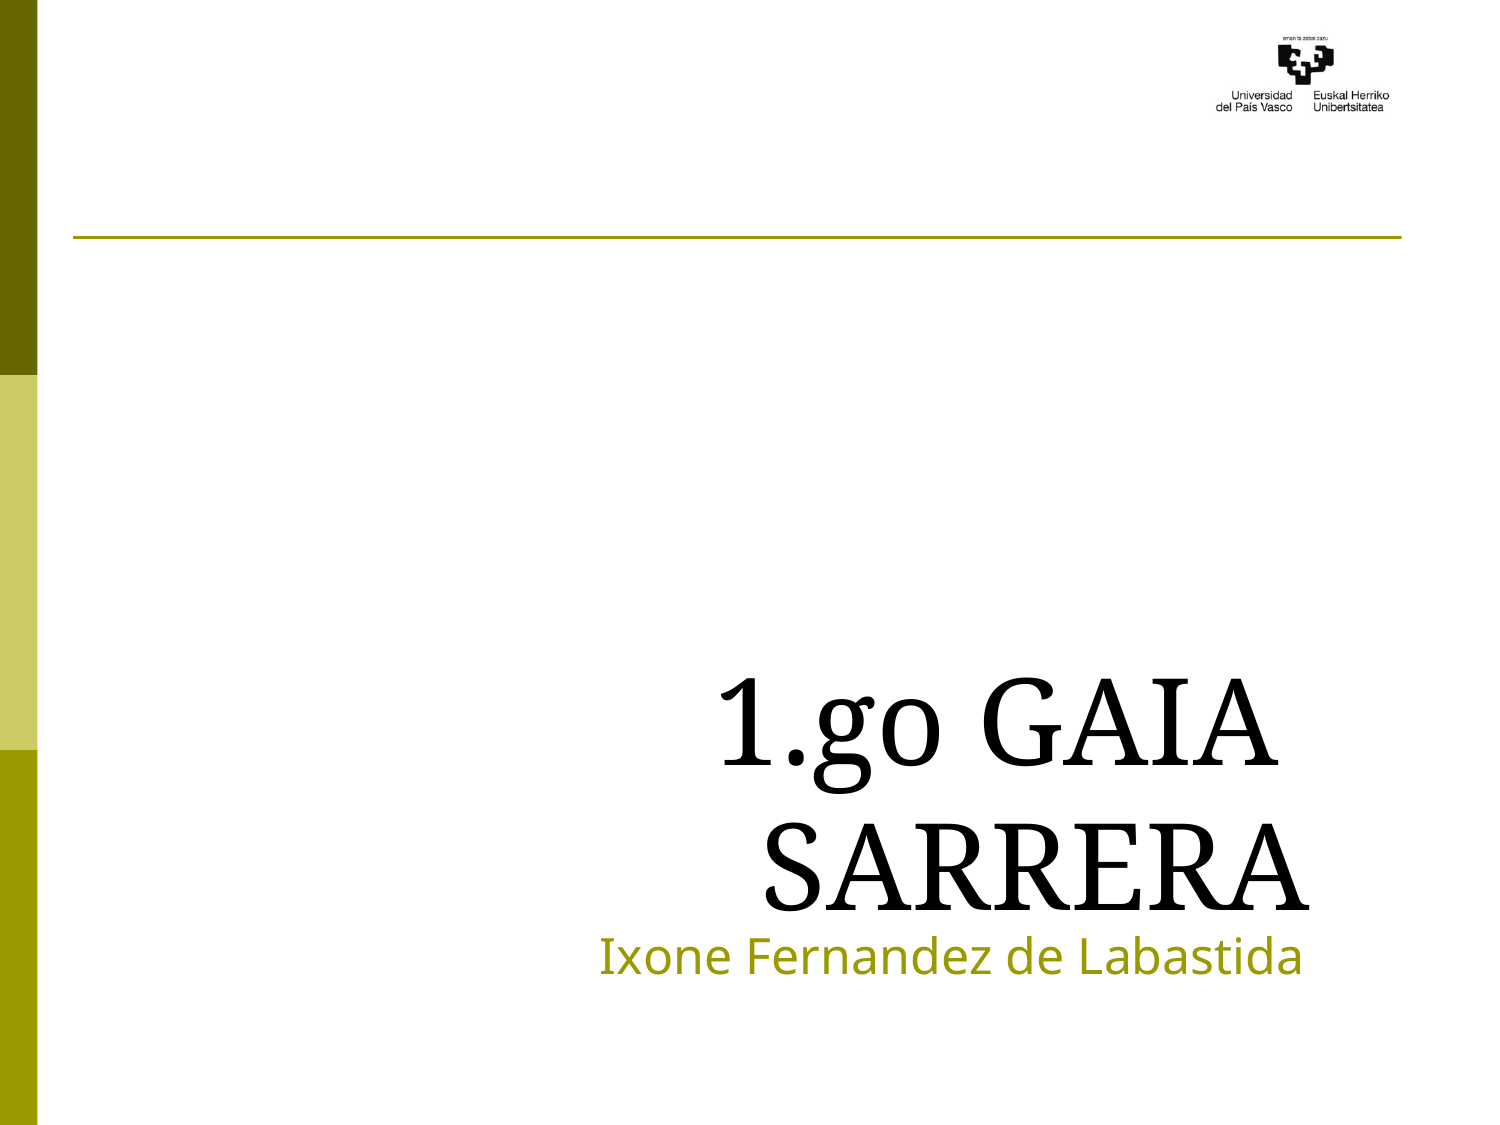

# 1.go GAIA SARRERA
Ixone Fernandez de Labastida